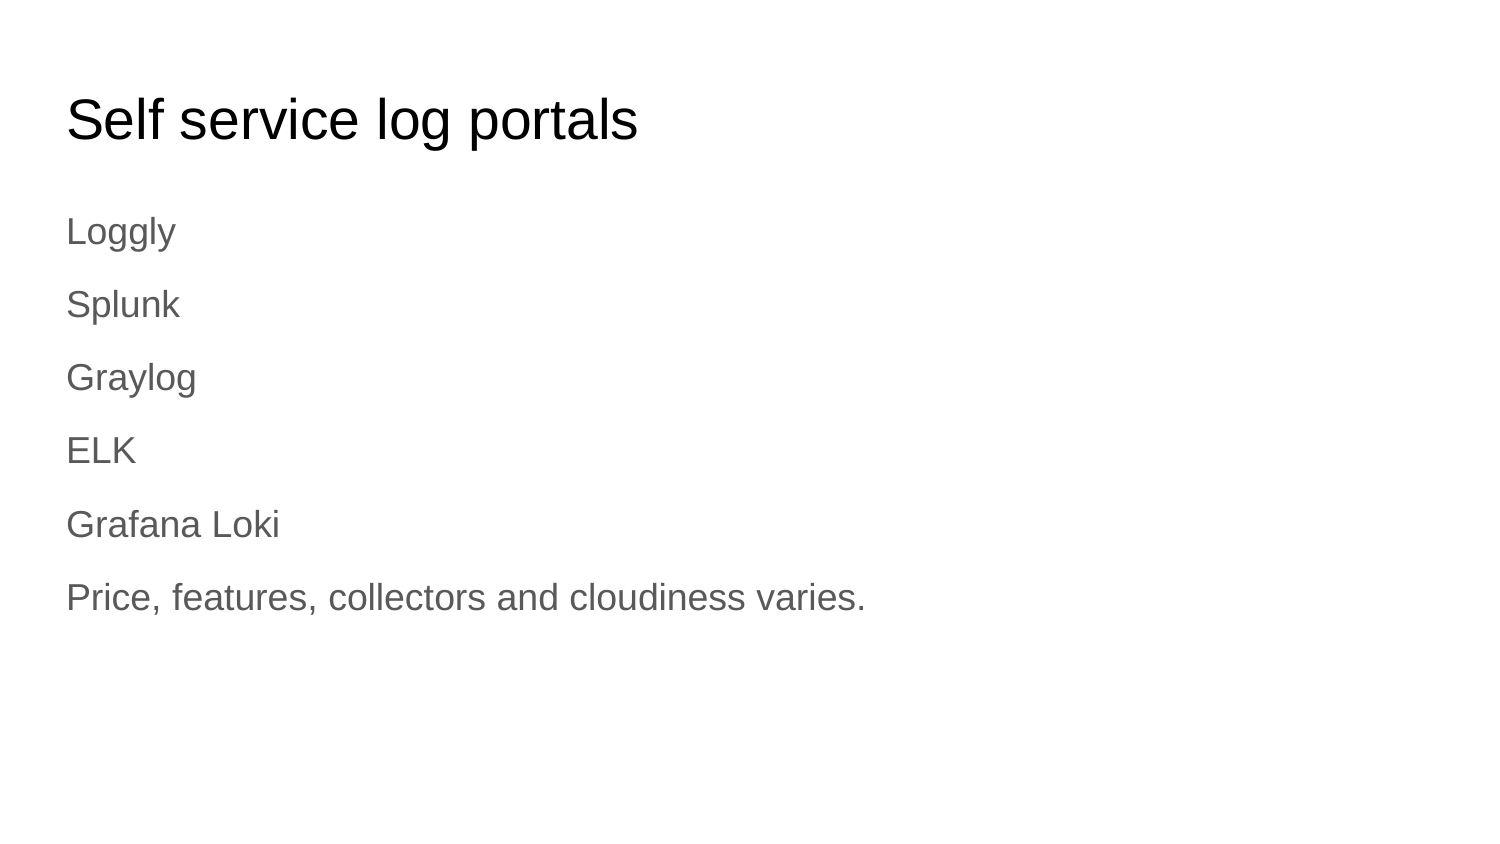

# Self service log portals
Loggly
Splunk
Graylog
ELK
Grafana Loki
Price, features, collectors and cloudiness varies.